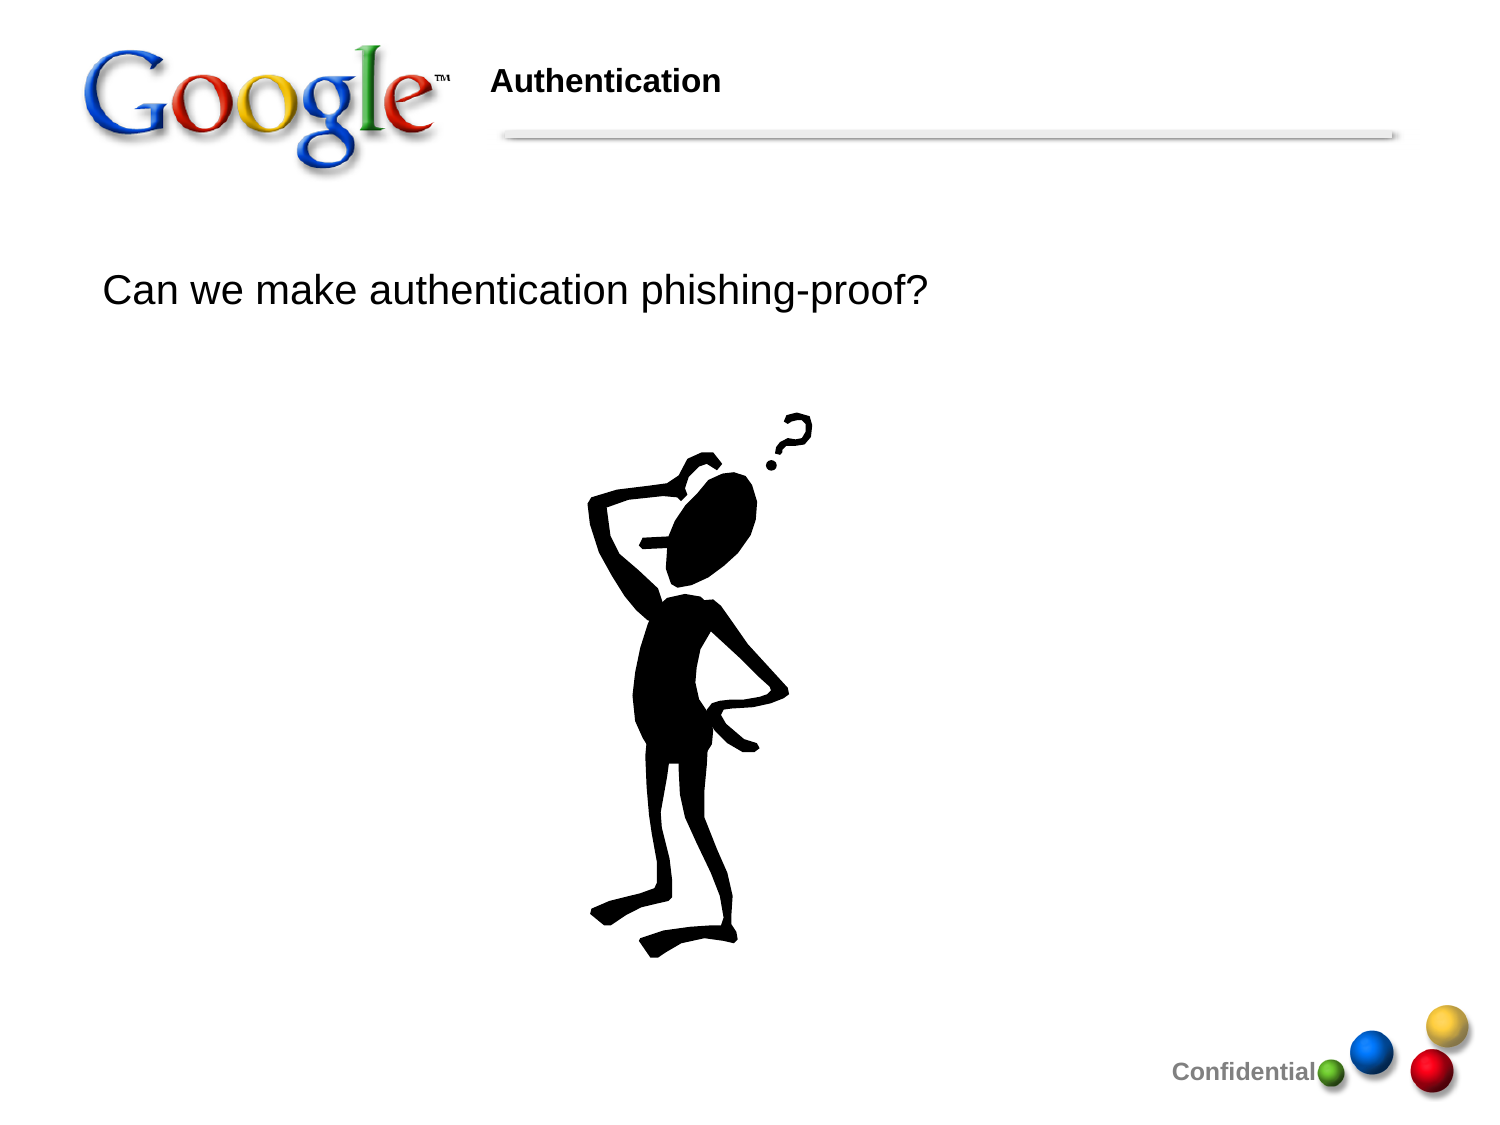

# Authentication
Can we make authentication phishing-proof?